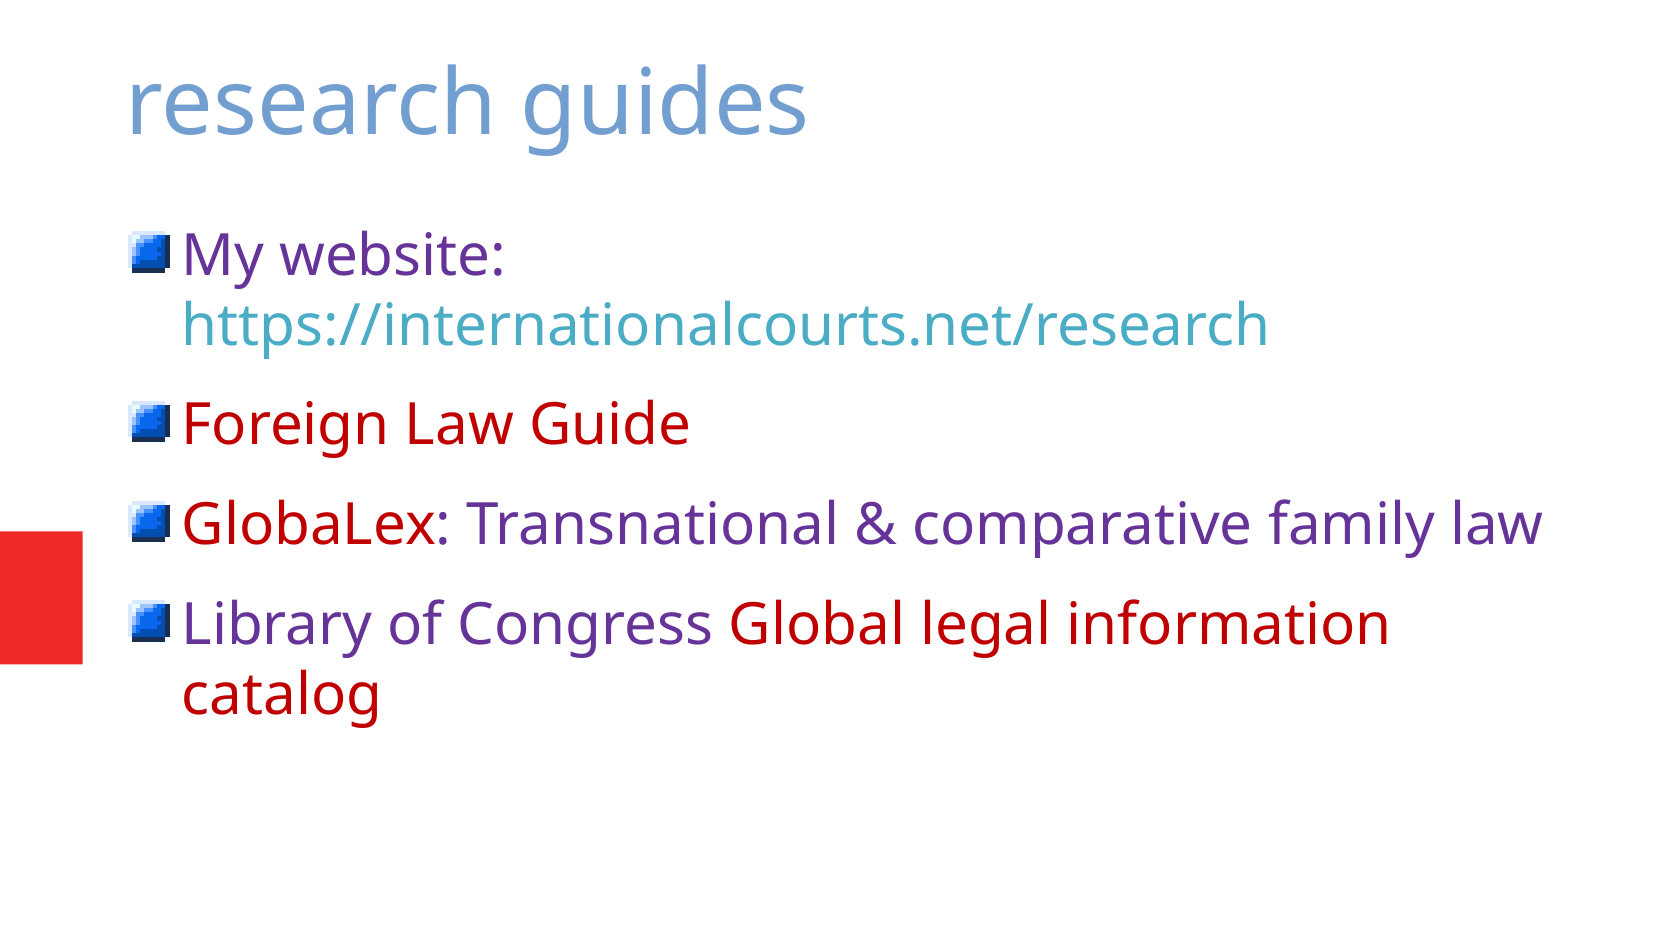

research guides
My website: https://internationalcourts.net/research
Foreign Law Guide
GlobaLex: Transnational & comparative family law
Library of Congress Global legal information catalog